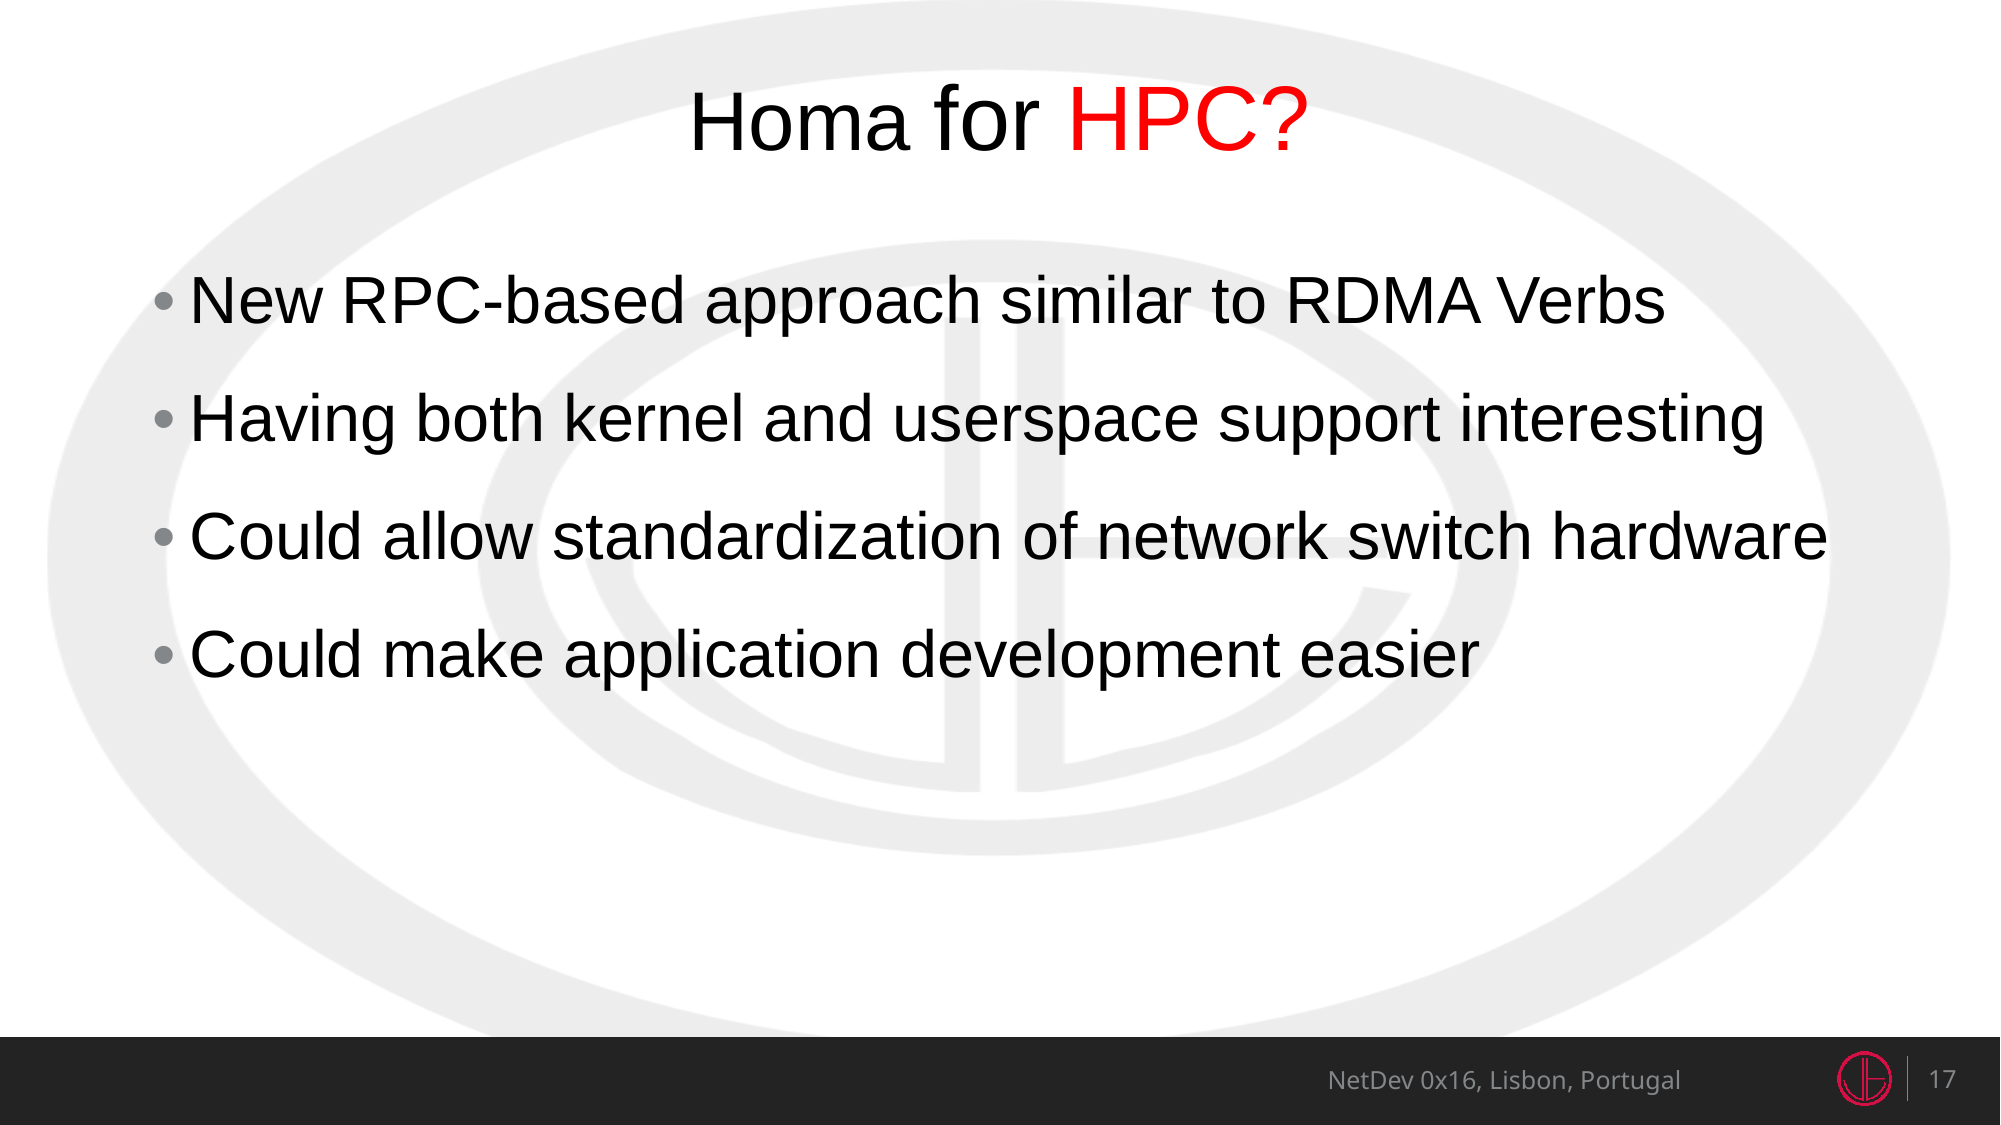

# Homa for HPC?
New RPC-based approach similar to RDMA Verbs
Having both kernel and userspace support interesting
Could allow standardization of network switch hardware
Could make application development easier
NetDev 0x16, Lisbon, Portugal